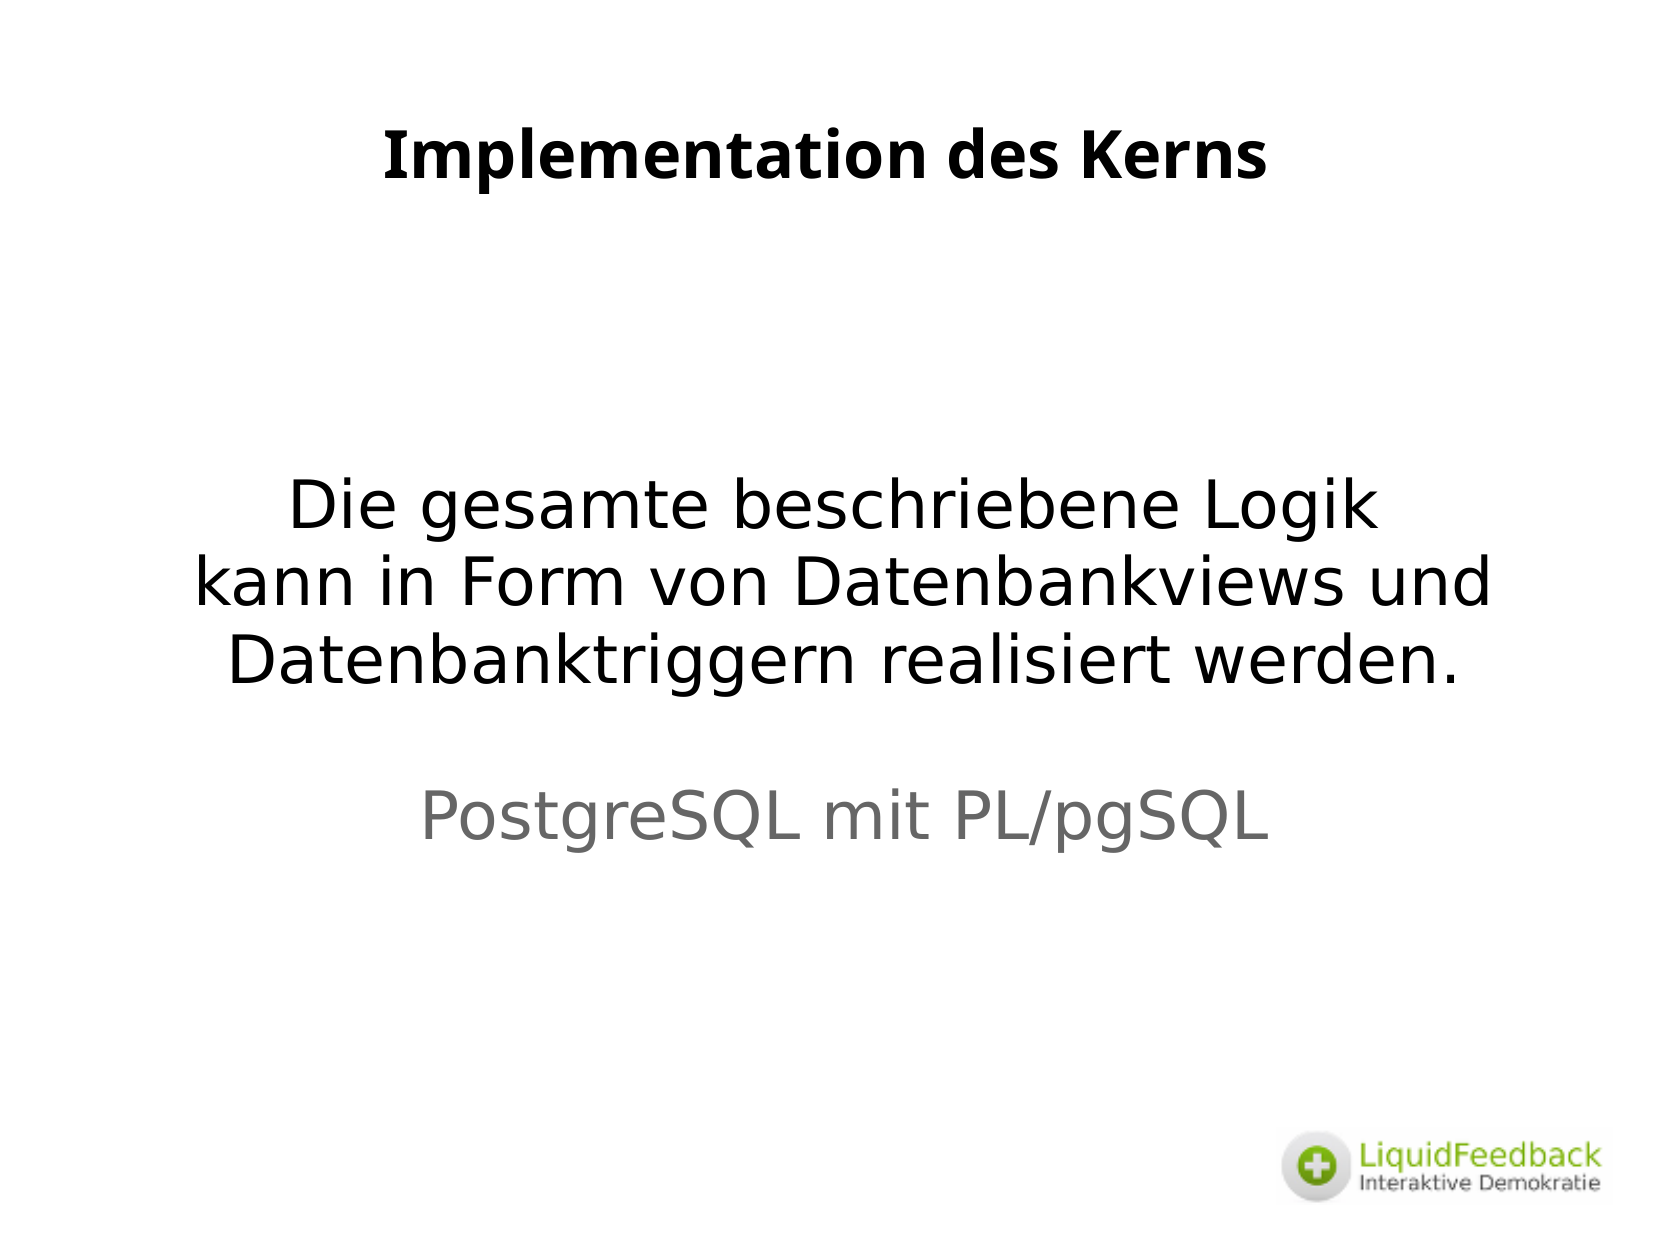

# Implementation des Kerns
Die gesamte beschriebene Logik
kann in Form von Datenbankviews und
Datenbanktriggern realisiert werden.
PostgreSQL mit PL/pgSQL